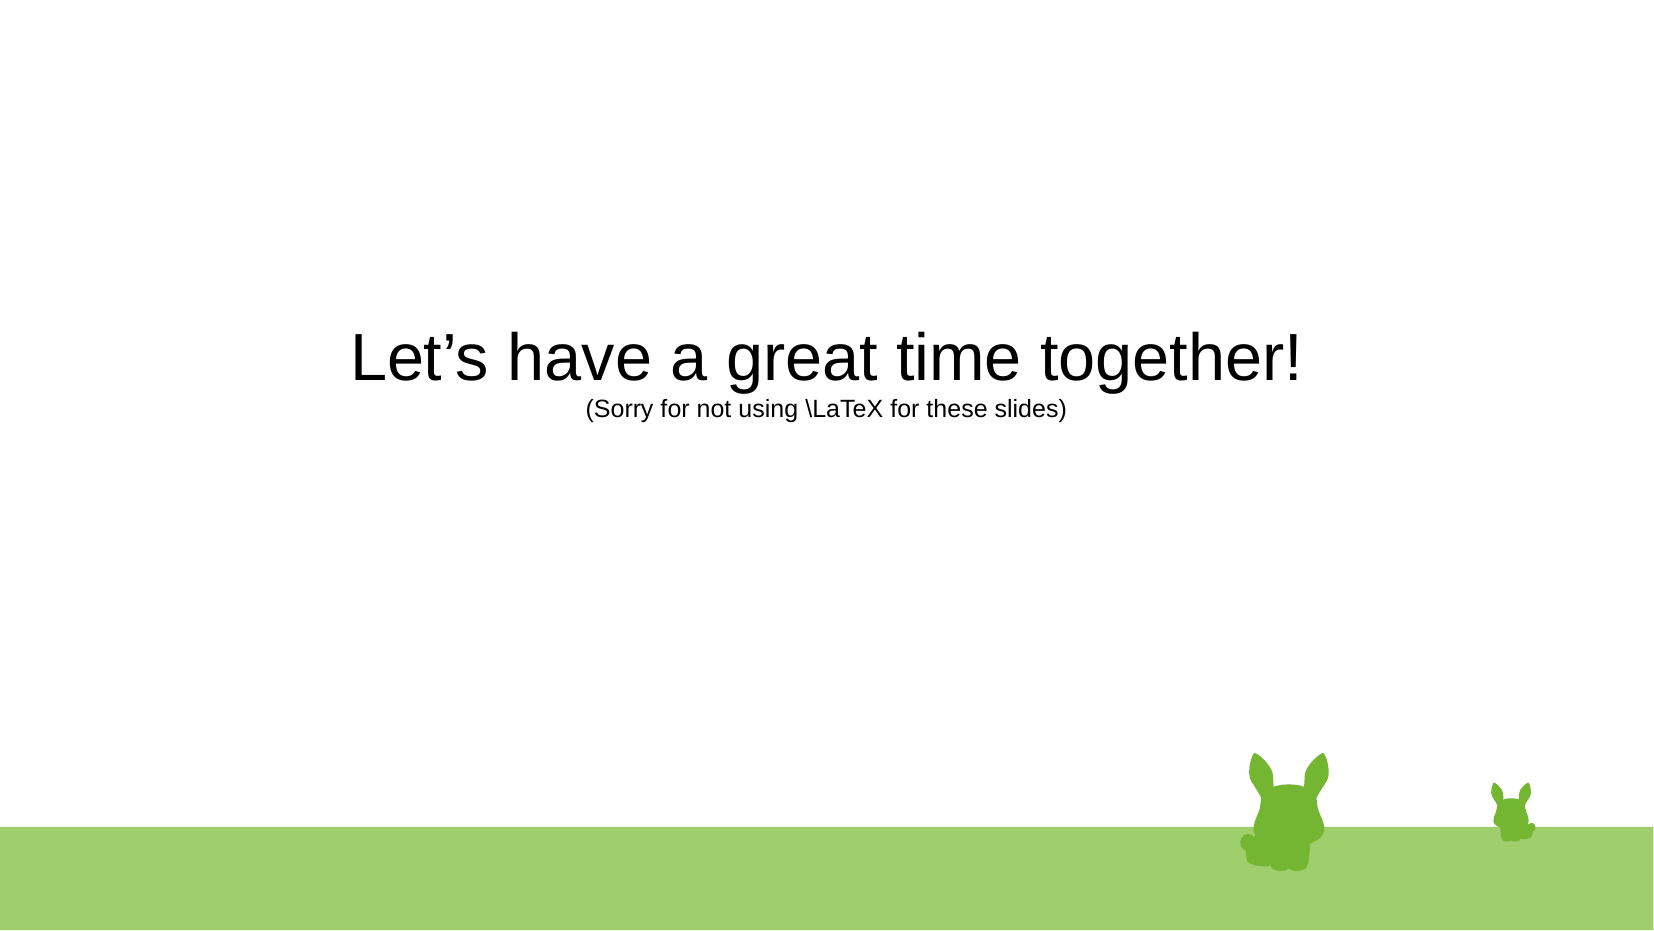

# Let’s have a great time together!
(Sorry for not using \LaTeX for these slides)